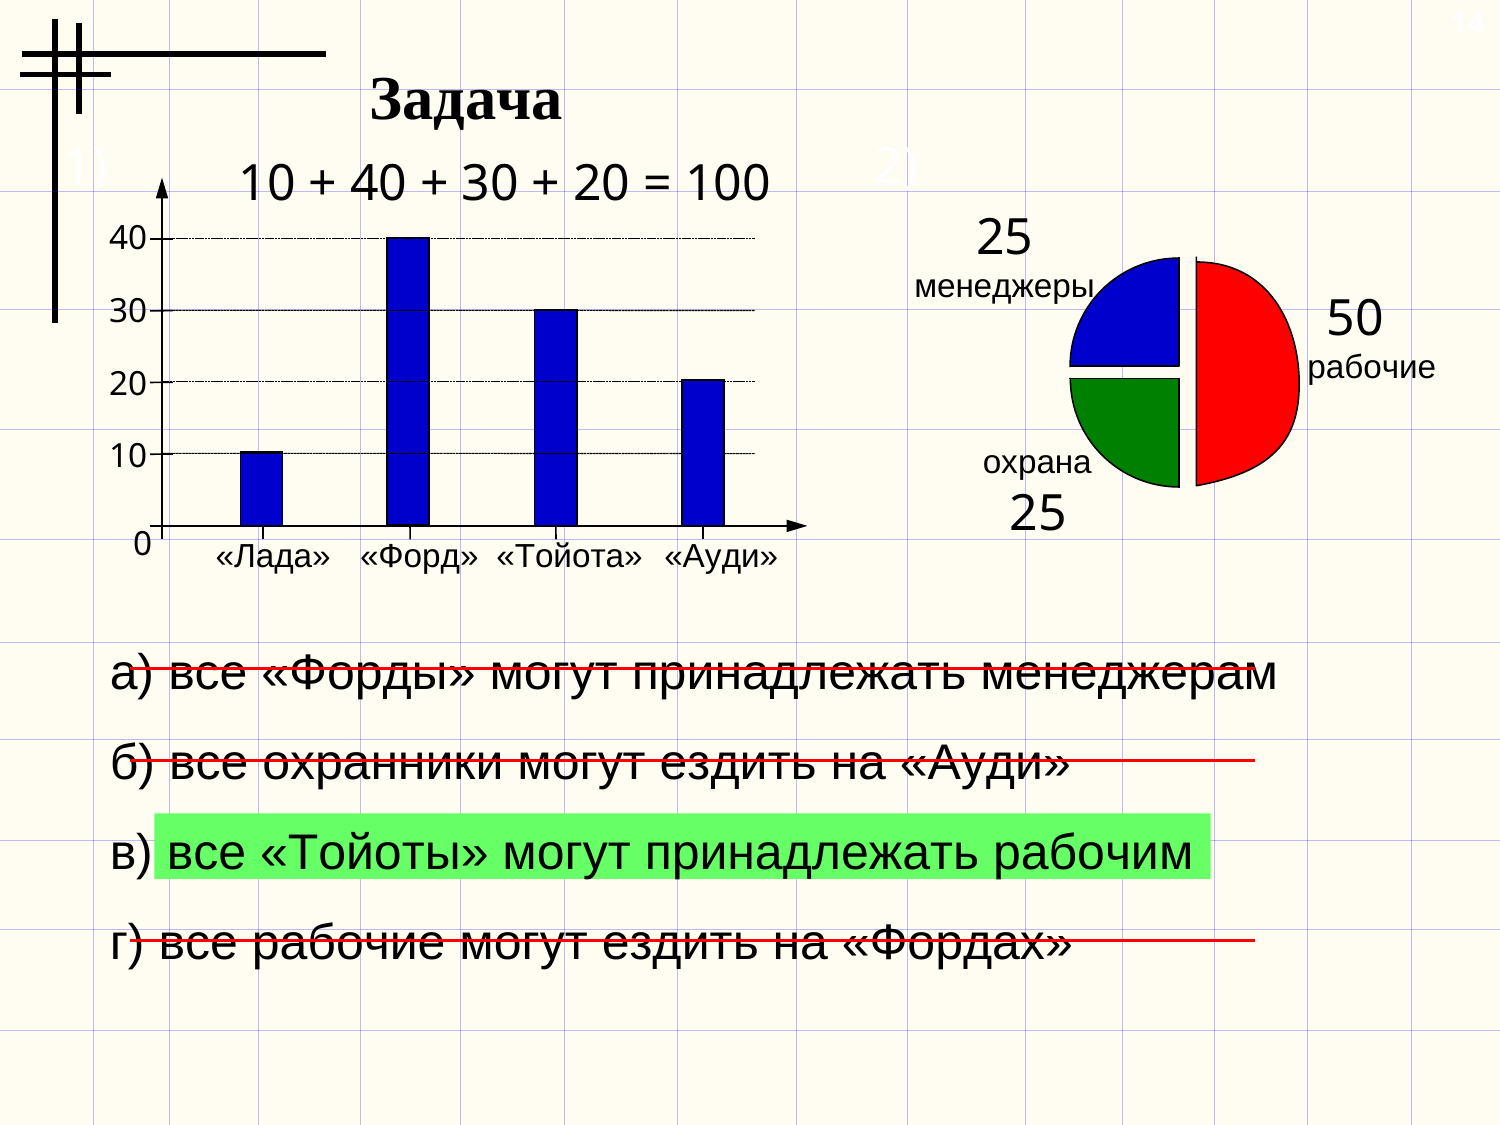

# Задача
1)
2)
40
менеджеры
30
рабочие
20
10
охрана
0
«Лада»
«Форд»
«Тойота»
«Ауди»
10 + 40 + 30 + 20 = 100
 25
50
 25
а) все «Форды» могут принадлежать менеджерам
б) все охранники могут ездить на «Ауди»
в) все «Тойоты» могут принадлежать рабочим
г) все рабочие могут ездить на «Фордах»